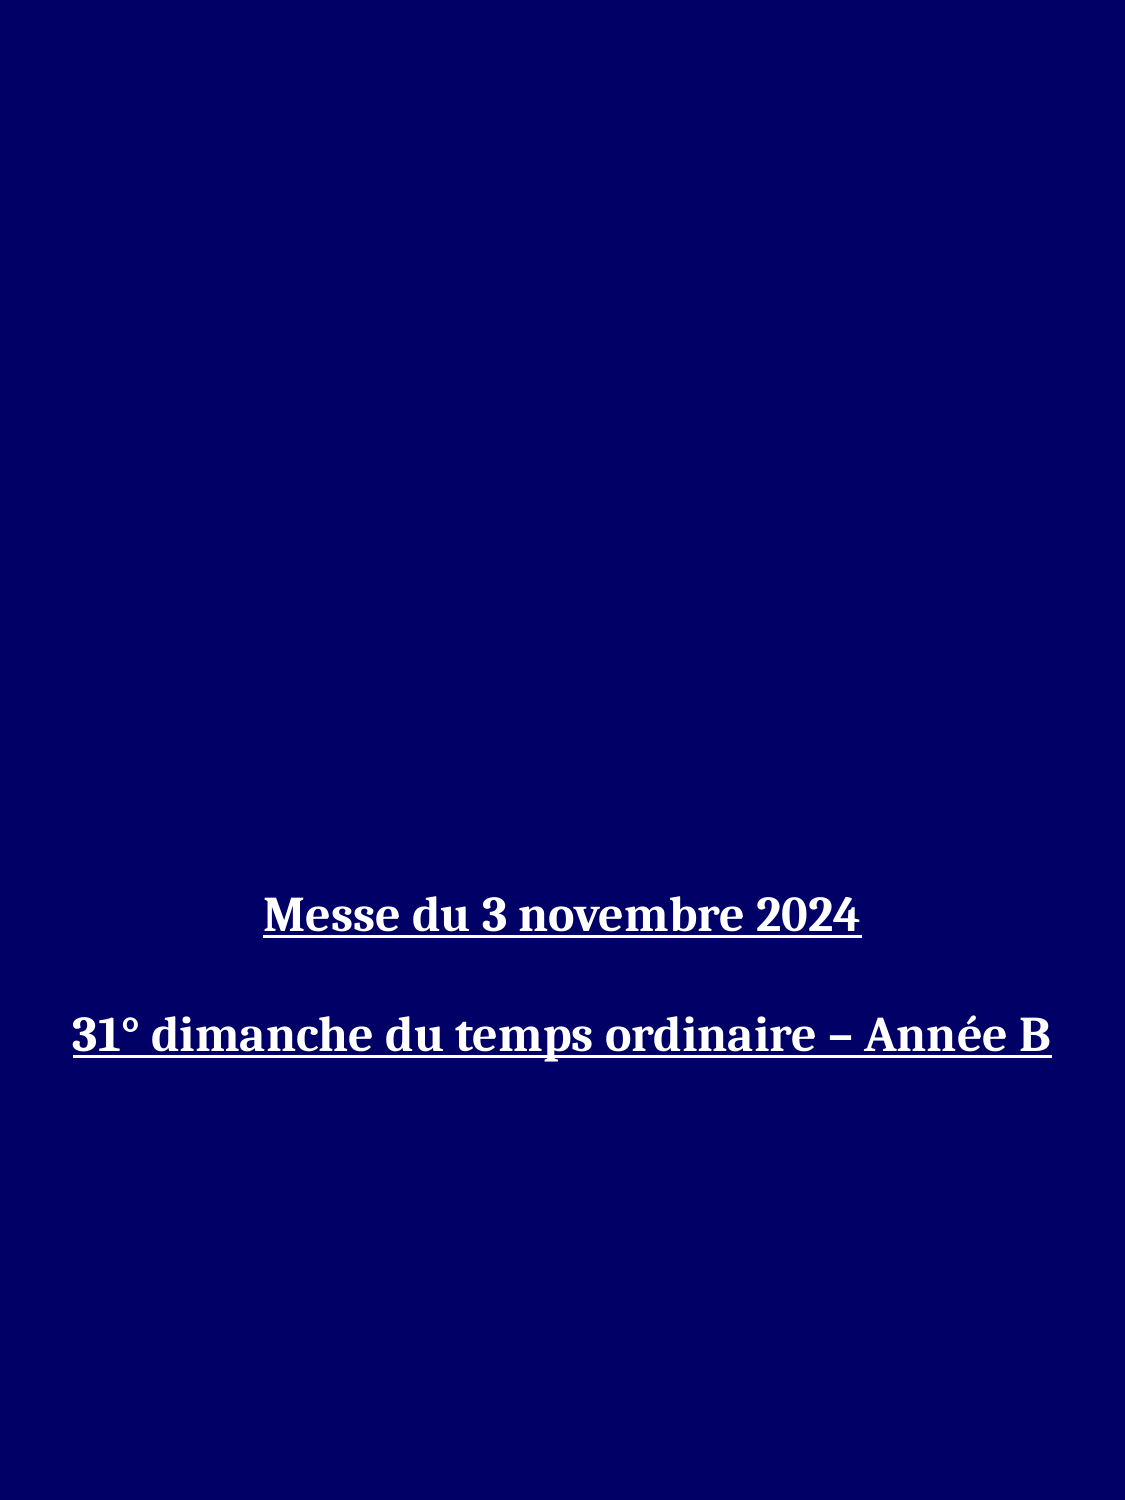

Messe du 3 novembre 2024
31° dimanche du temps ordinaire – Année B